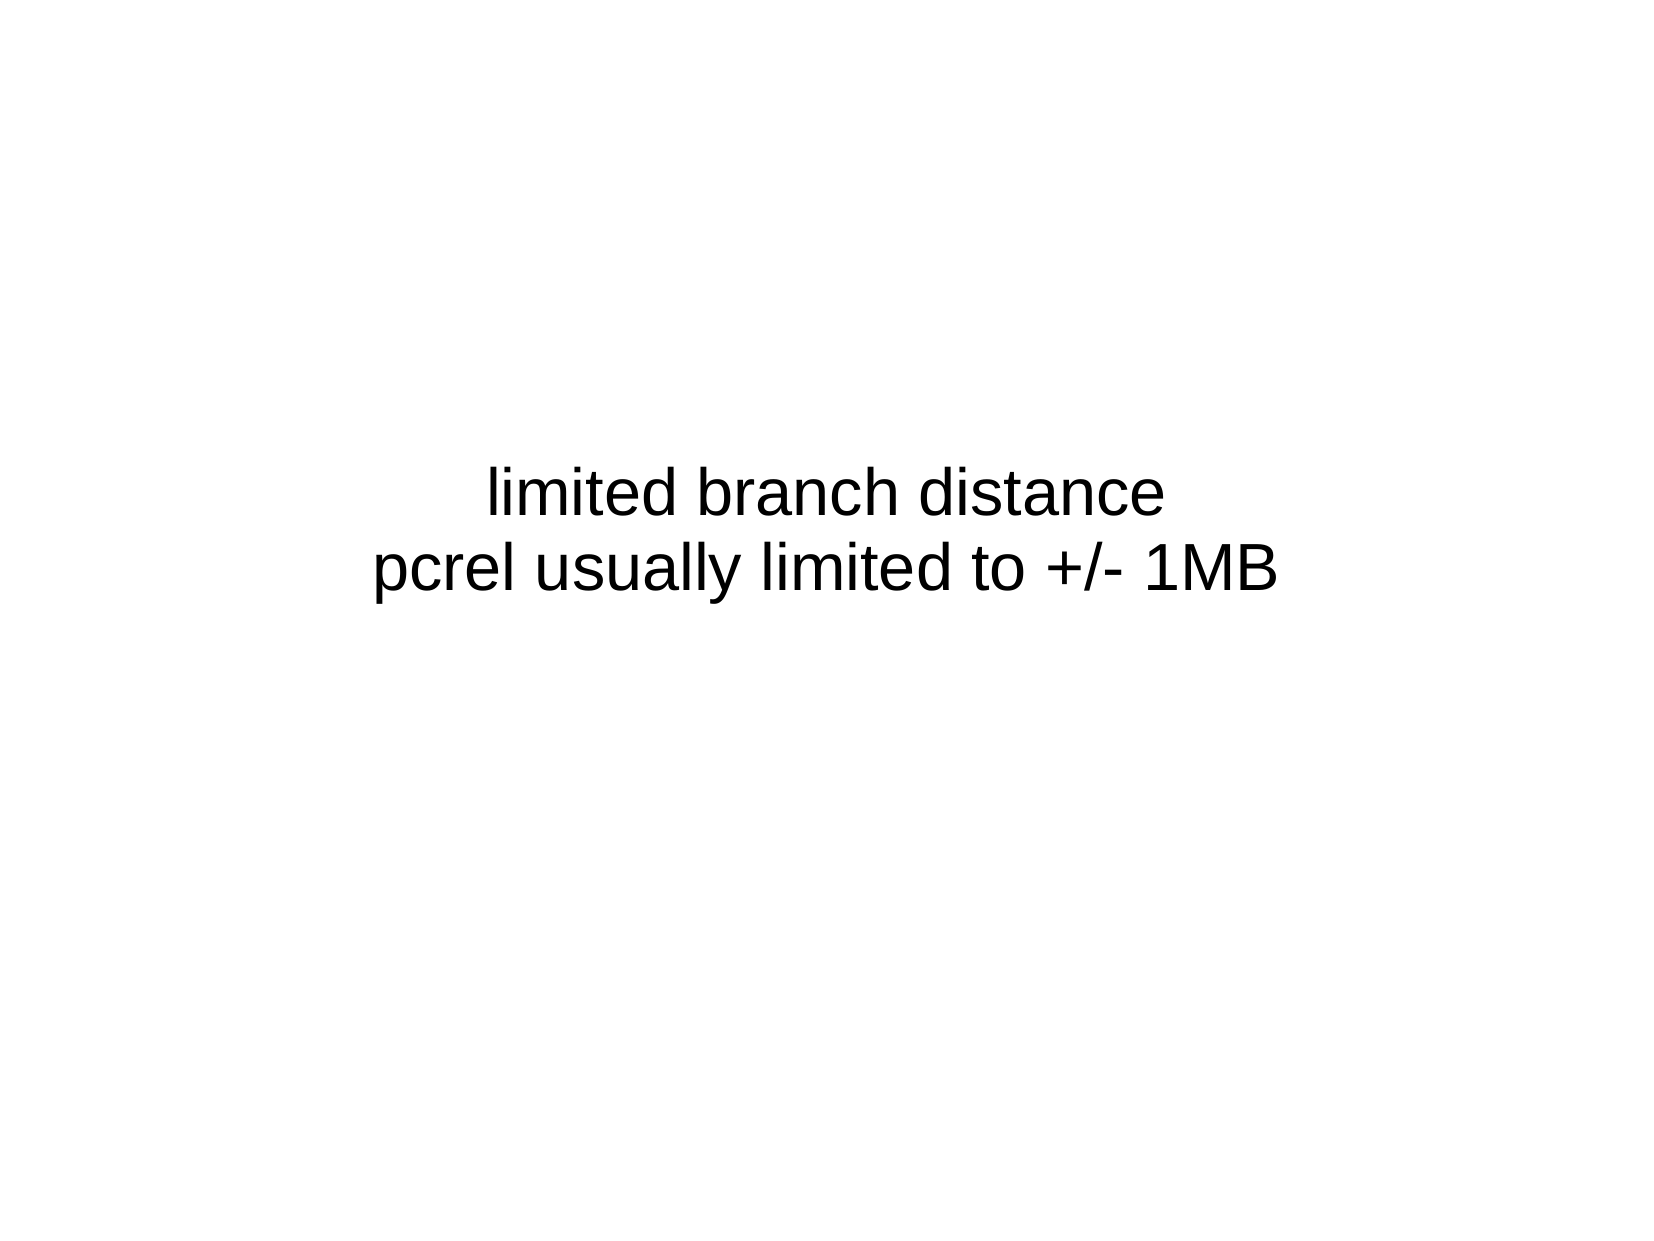

# limited branch distance
pcrel usually limited to +/- 1MB